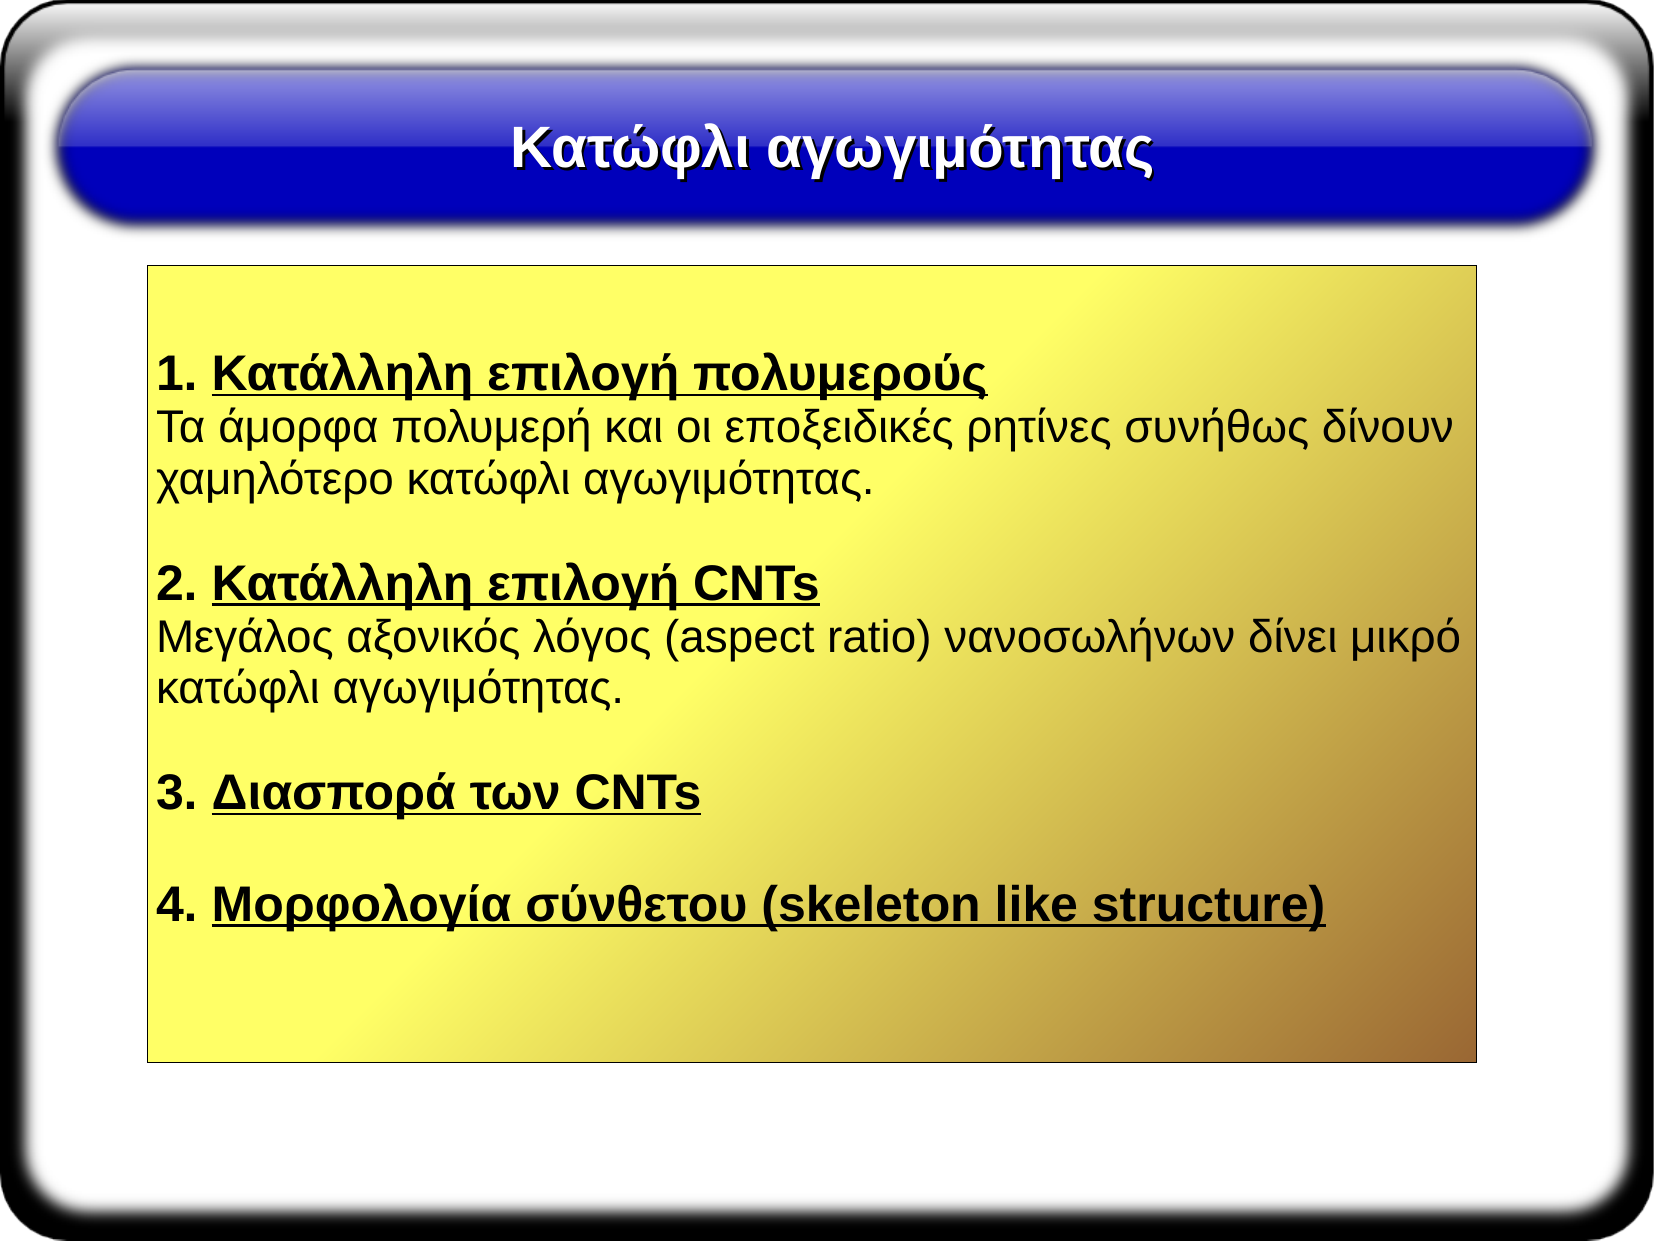

# Κατώφλι αγωγιμότητας
1. Κατάλληλη επιλογή πολυμερούς
Τα άμορφα πολυμερή και οι εποξειδικές ρητίνες συνήθως δίνουν
χαμηλότερο κατώφλι αγωγιμότητας.
2. Κατάλληλη επιλογή CNTs
Μεγάλος αξονικός λόγος (aspect ratio) νανοσωλήνων δίνει μικρό
κατώφλι αγωγιμότητας.
3. Διασπορά των CNTs
4. Μορφολογία σύνθετου (skeleton like structure)